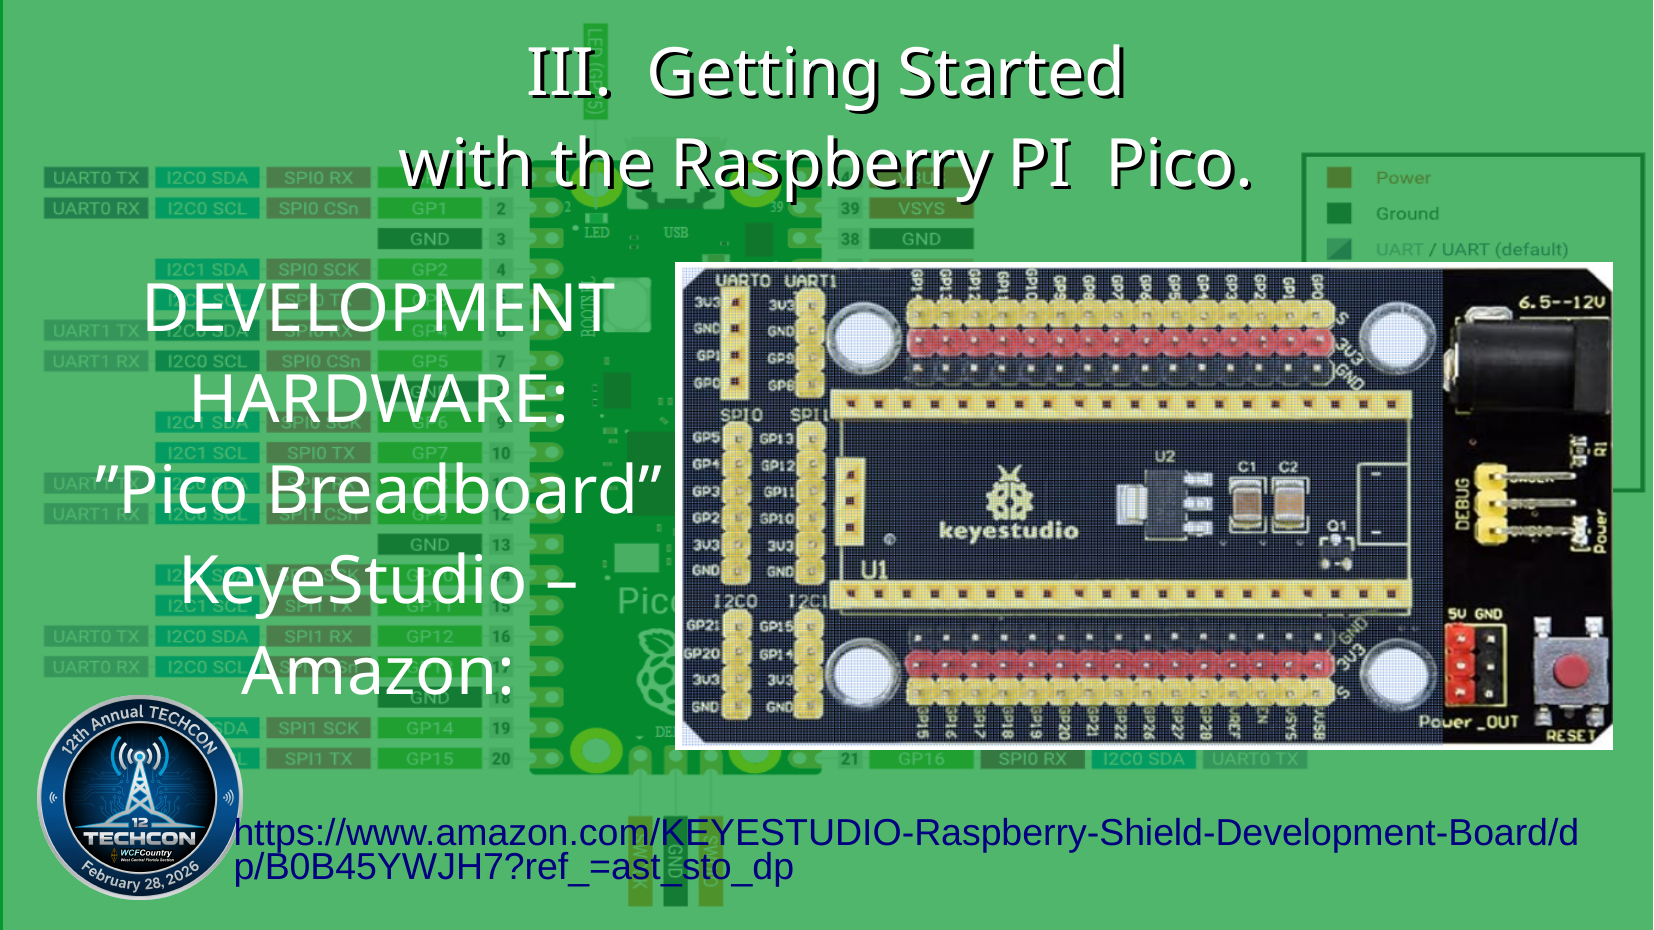

# III. Getting Started with the Raspberry PI Pico.
DEVELOPMENT HARDWARE:
”Pico Breadboard”
KeyeStudio – Amazon:
https://www.amazon.com/KEYESTUDIO-Raspberry-Shield-Development-Board/dp/B0B45YWJH7?ref_=ast_sto_dp